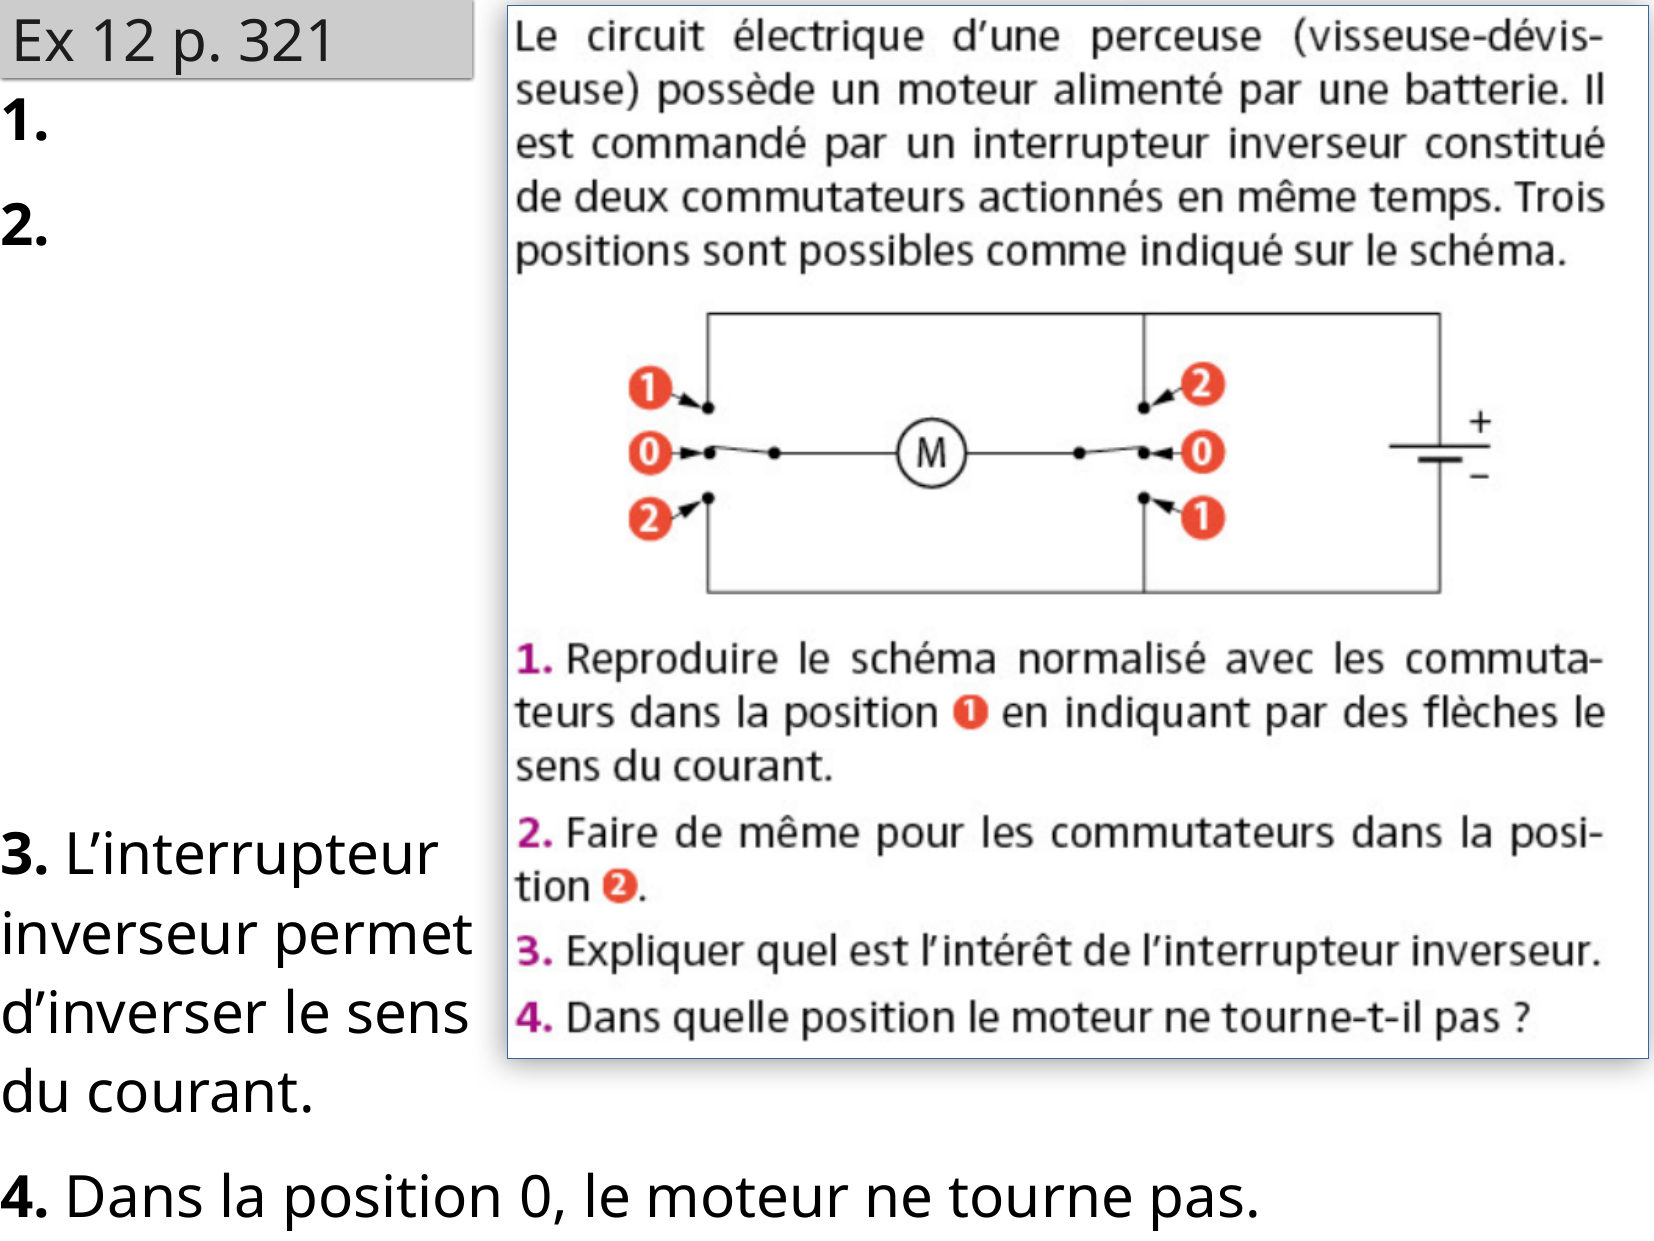

# Ex 12 p. 321
1.
2.
3. L’interrupteur
inverseur permet
d’inverser le sens
du courant.
4. Dans la position 0, le moteur ne tourne pas.